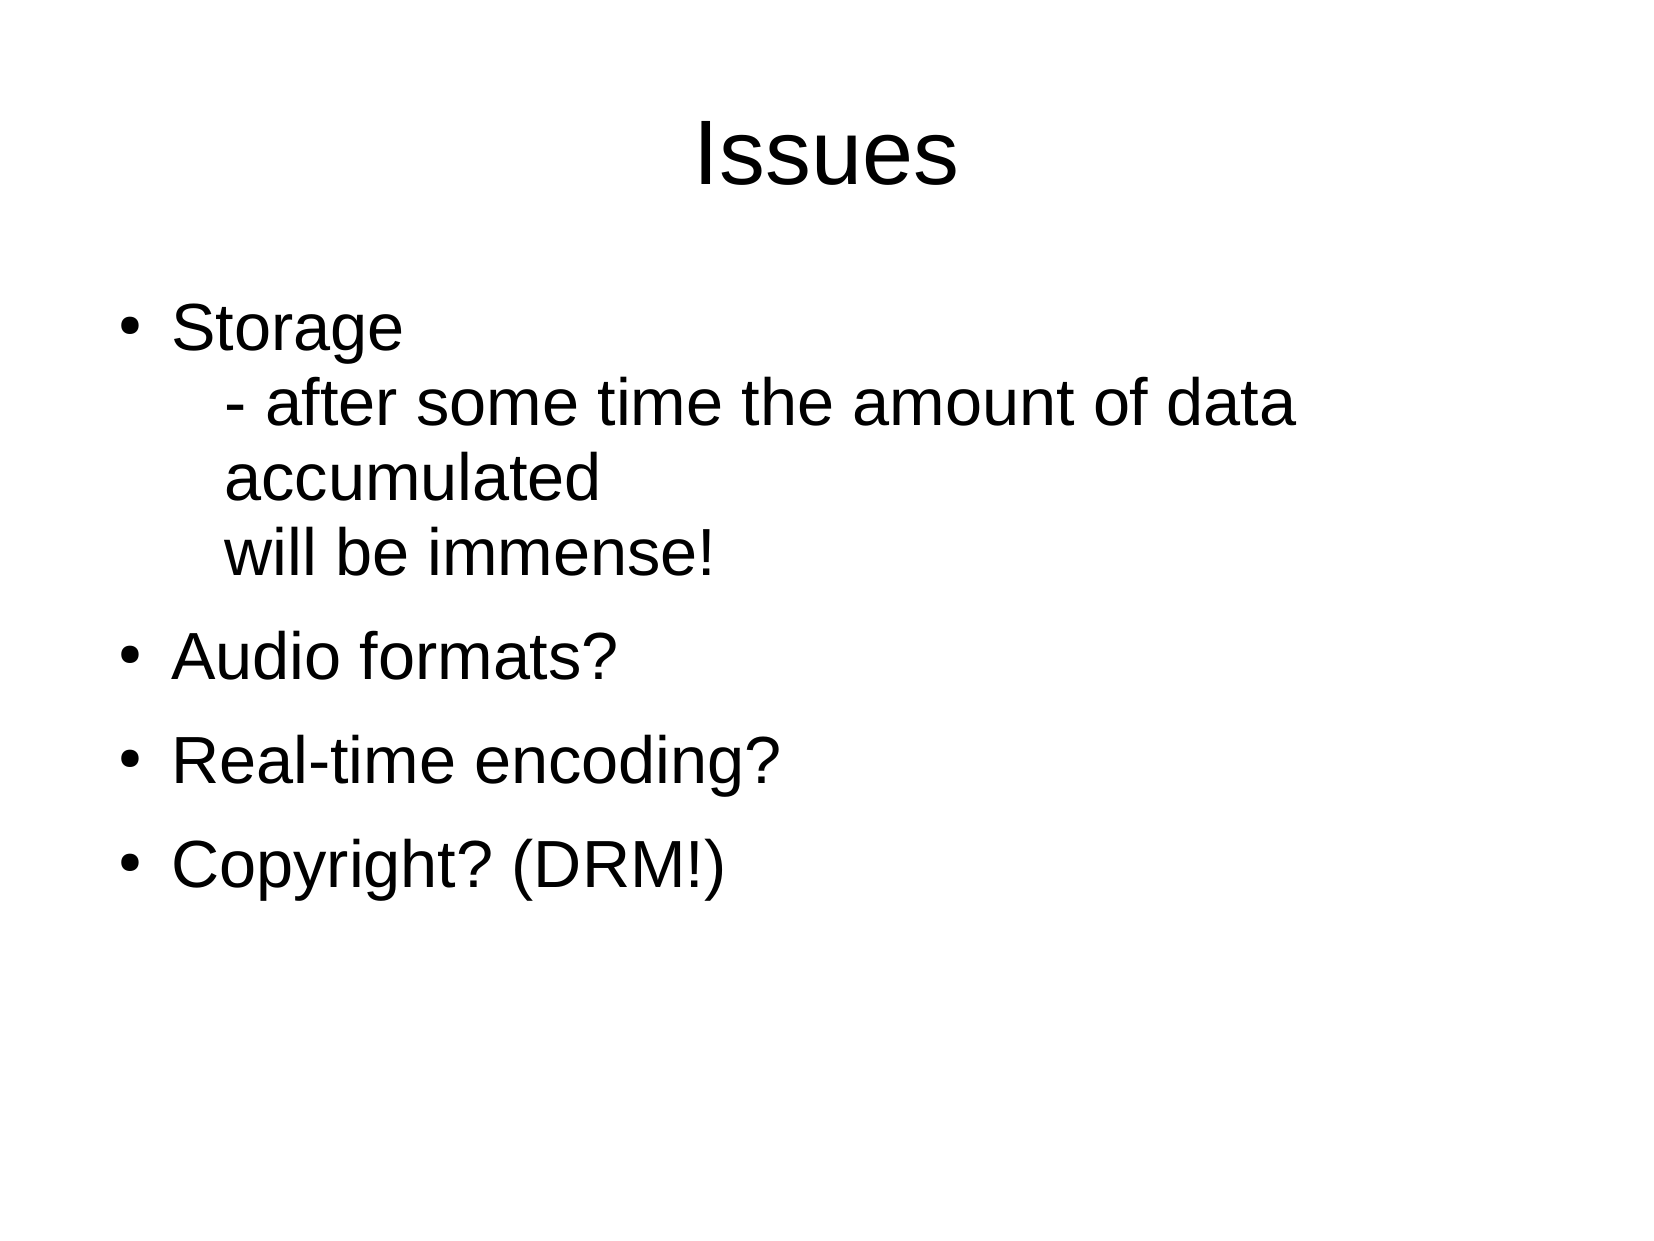

# Issues
Storage
- after some time the amount of data accumulated
will be immense!
Audio formats?
Real-time encoding?
Copyright? (DRM!)